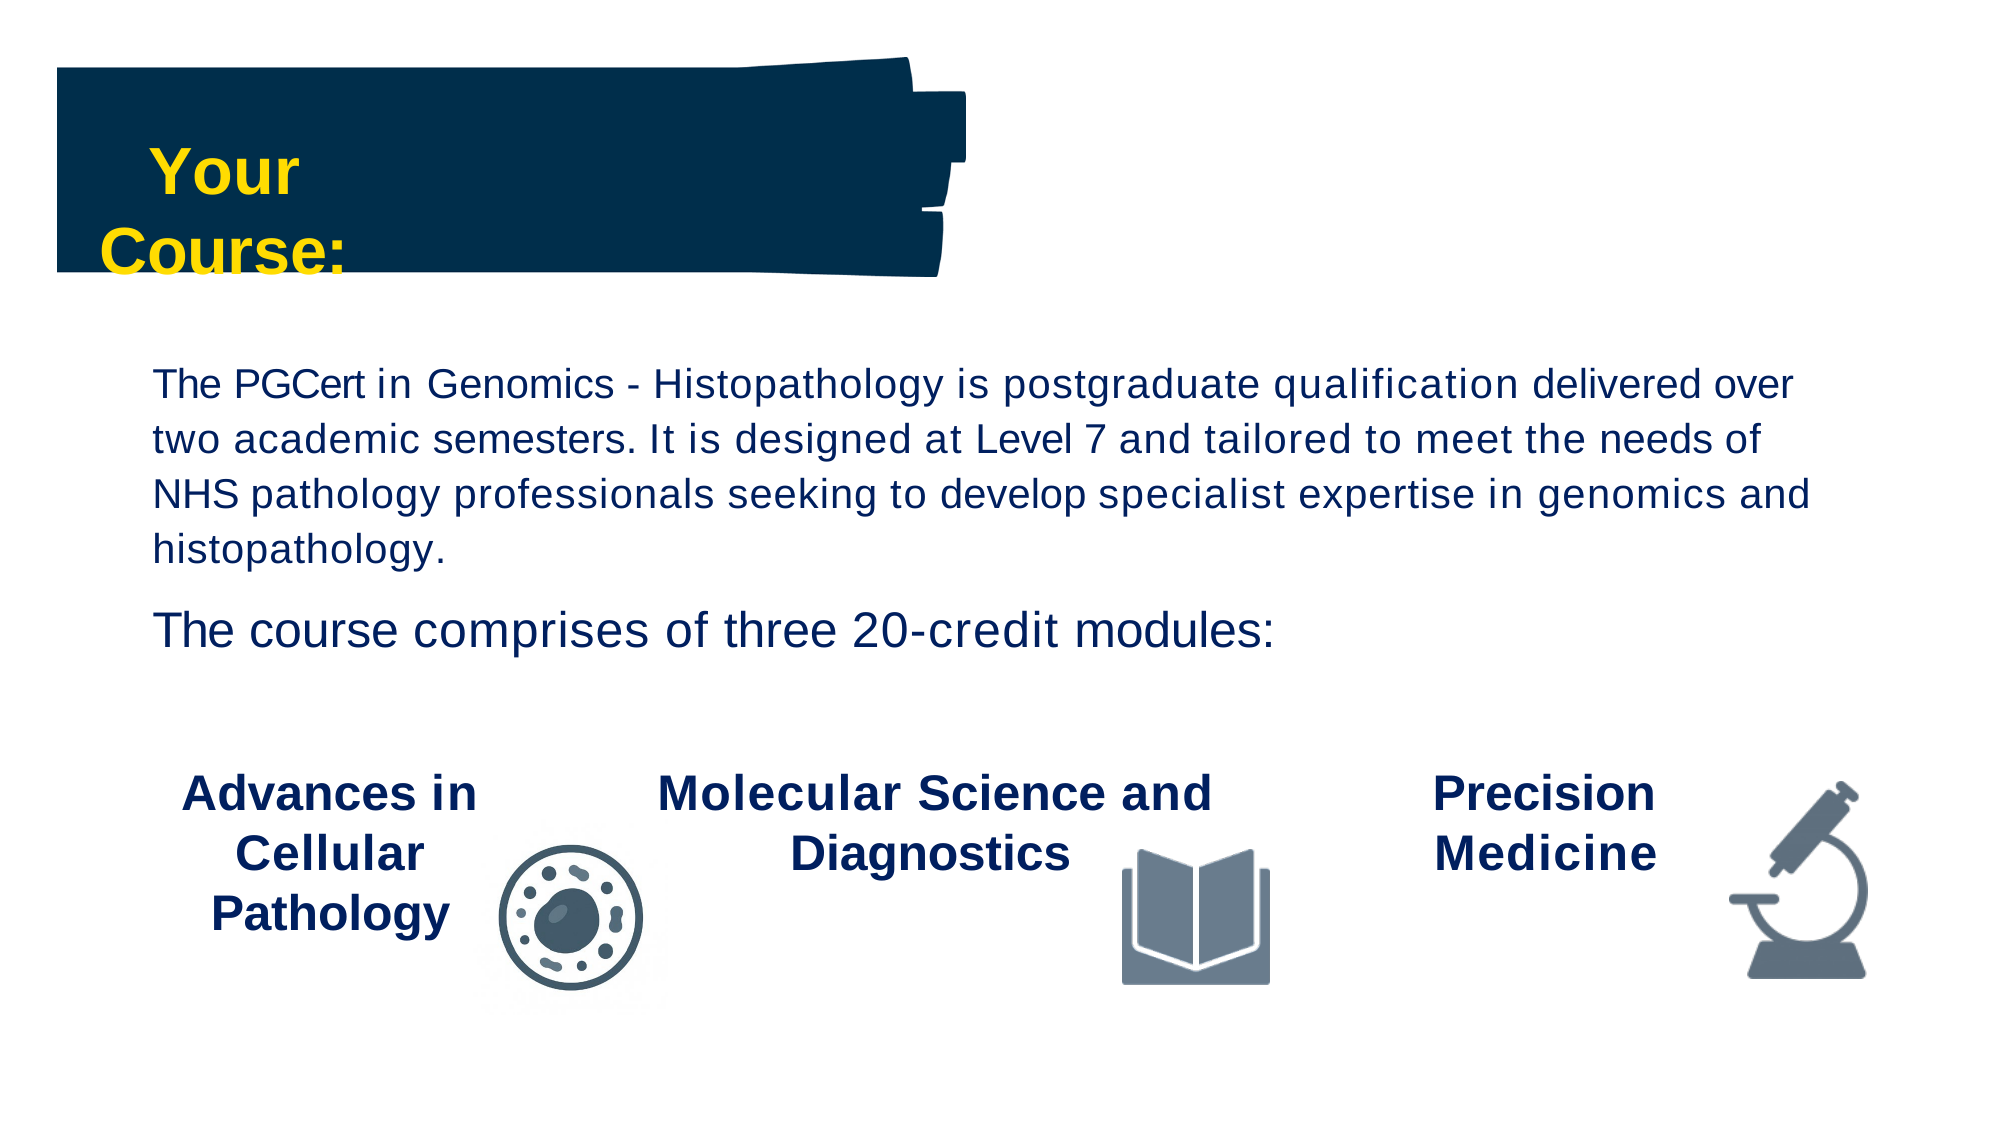

# Your Course:
The PGCert in Genomics - Histopathology is postgraduate qualification delivered over two academic semesters. It is designed at Level 7 and tailored to meet the needs of NHS pathology professionals seeking to develop specialist expertise in genomics and histopathology.
The course comprises of three 20-credit modules:
Advances in Cellular Pathology
Molecular Science and Diagnostics
Precision Medicine